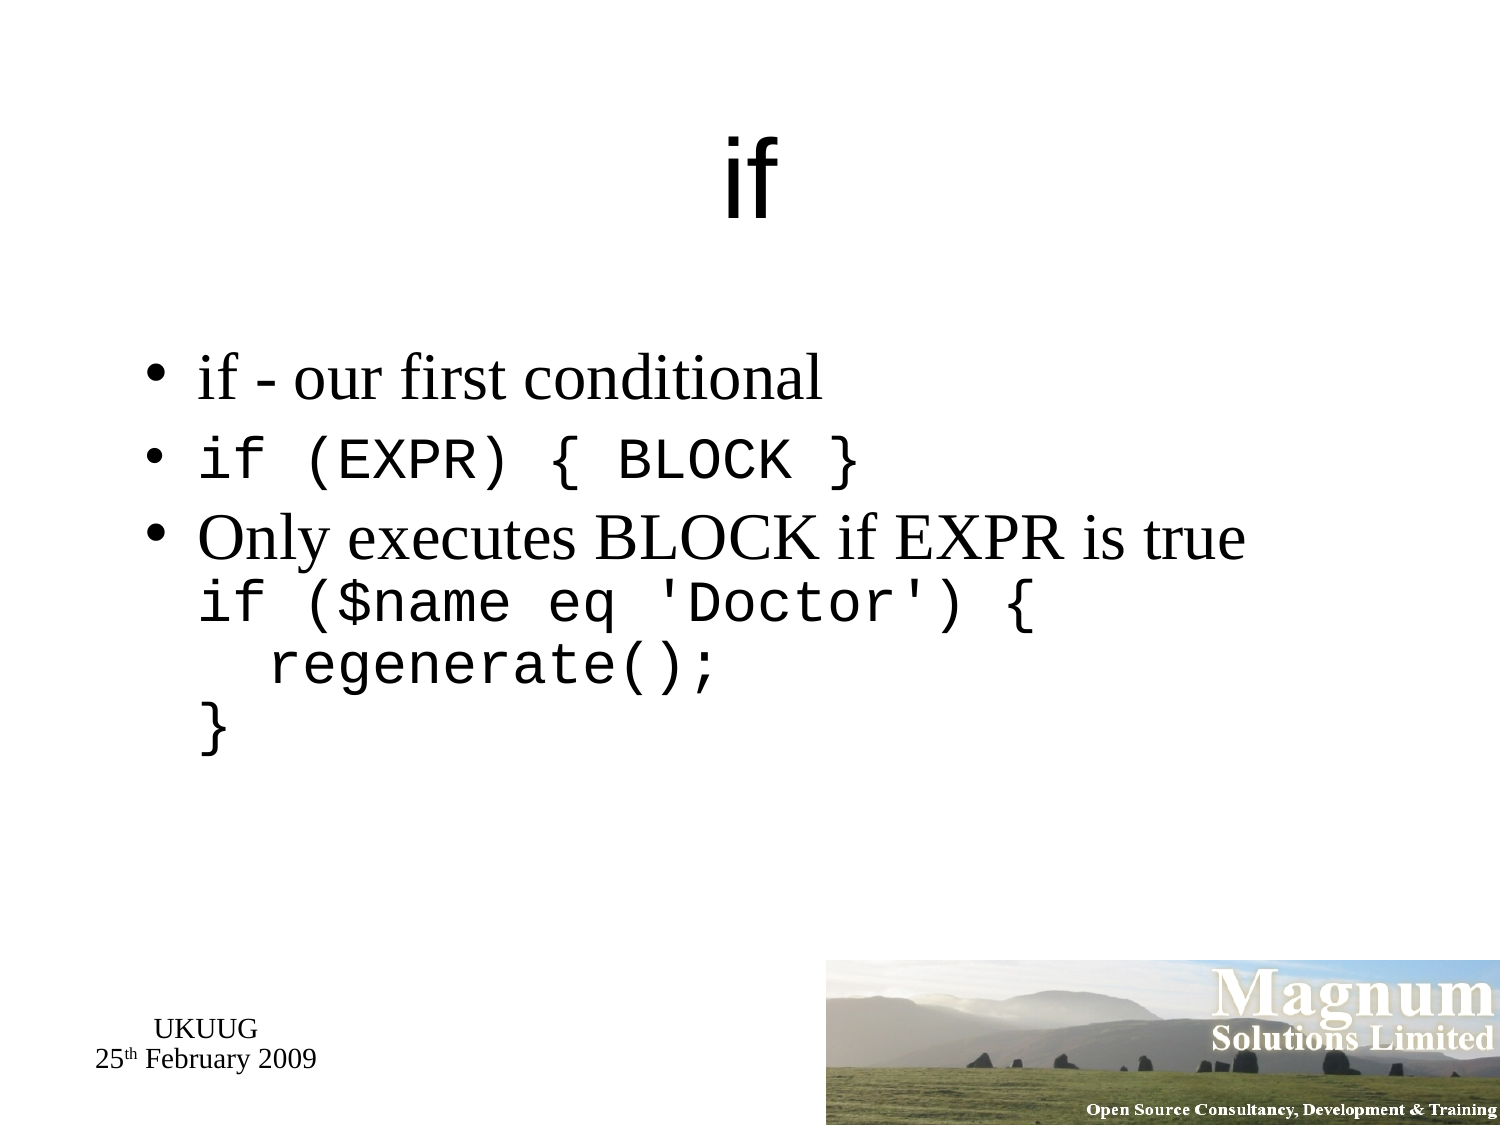

# if
if - our first conditional
if (EXPR) { BLOCK }
Only executes BLOCK if EXPR is true
if ($name eq 'Doctor') {
 regenerate();
}
78